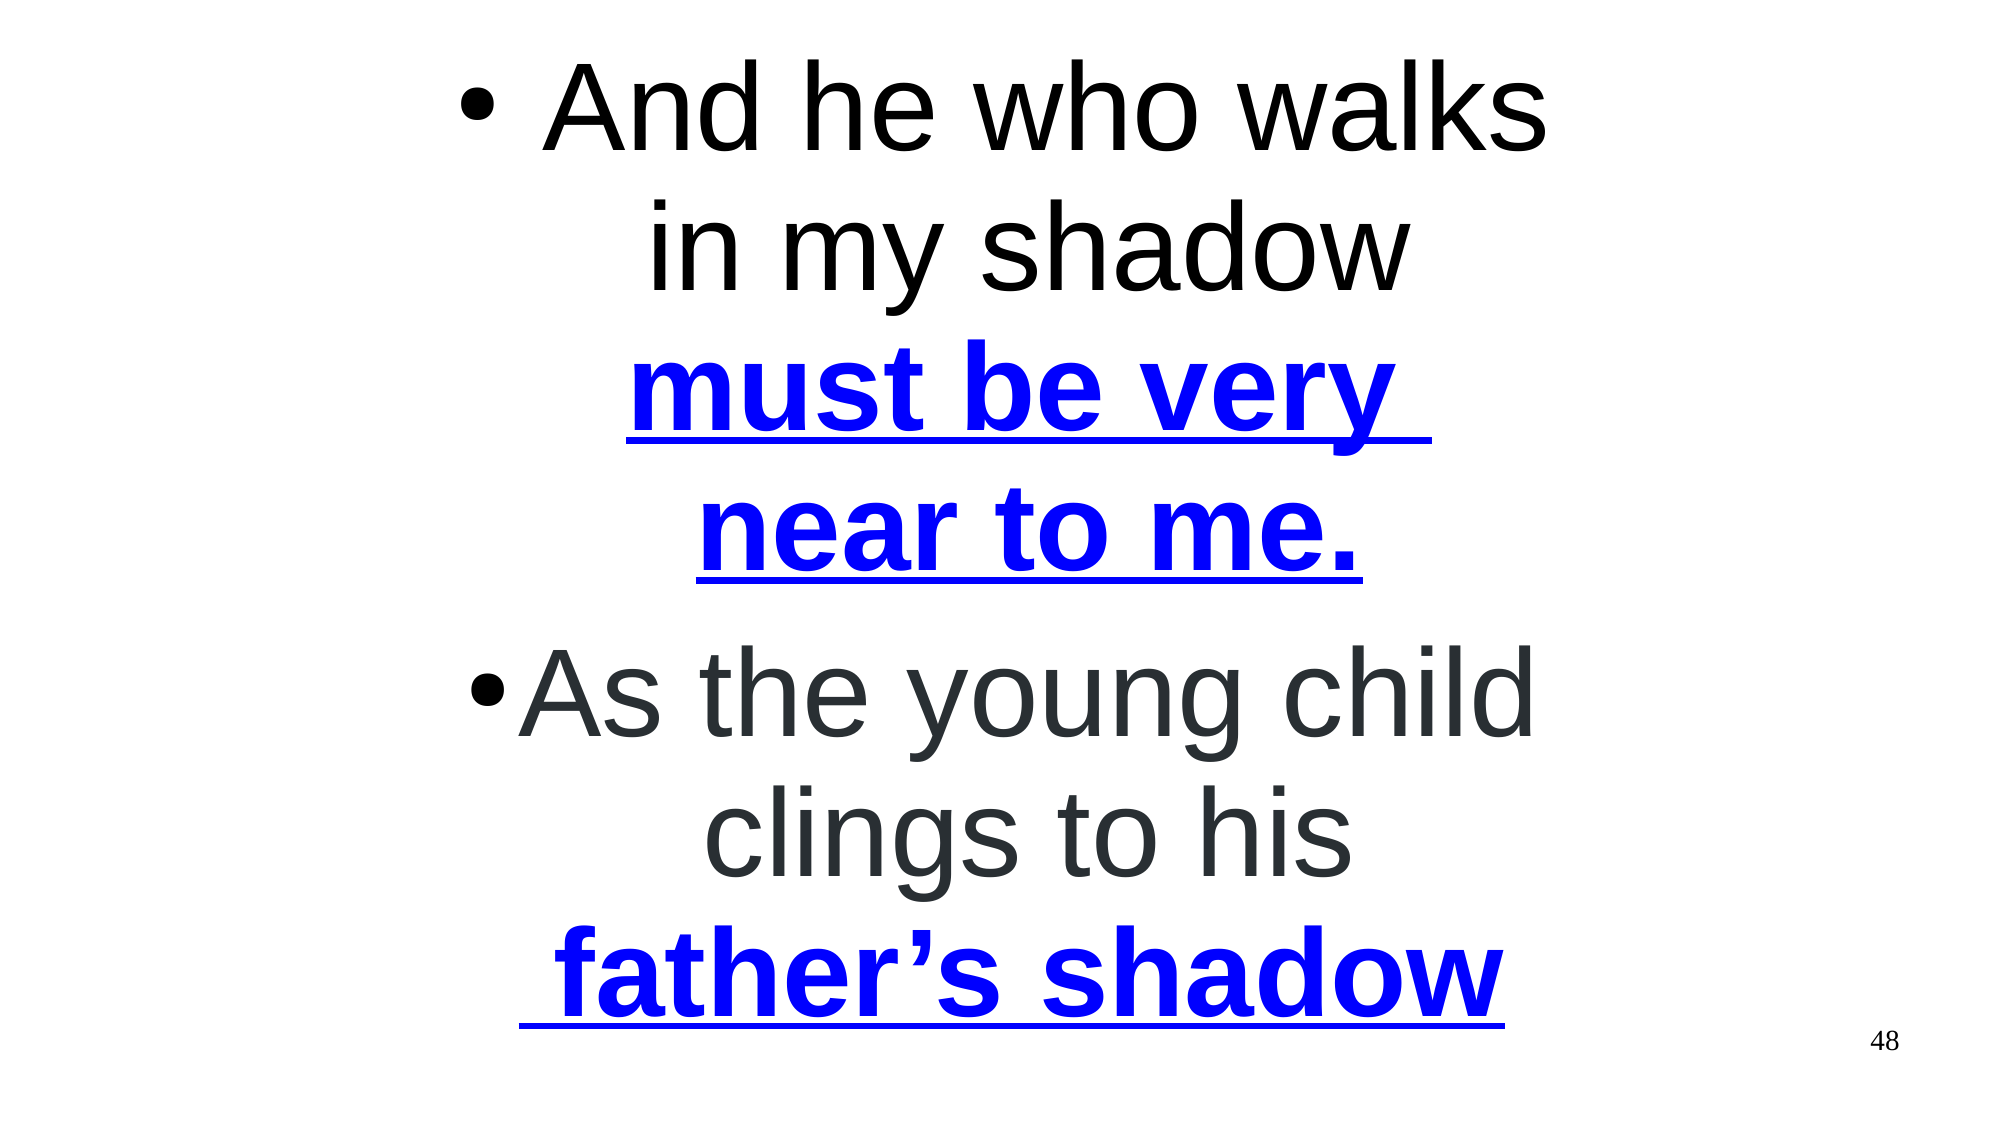

# And he who walks in my shadow must be very near to me.
As the young child
clings to his
 father’s shadow
48